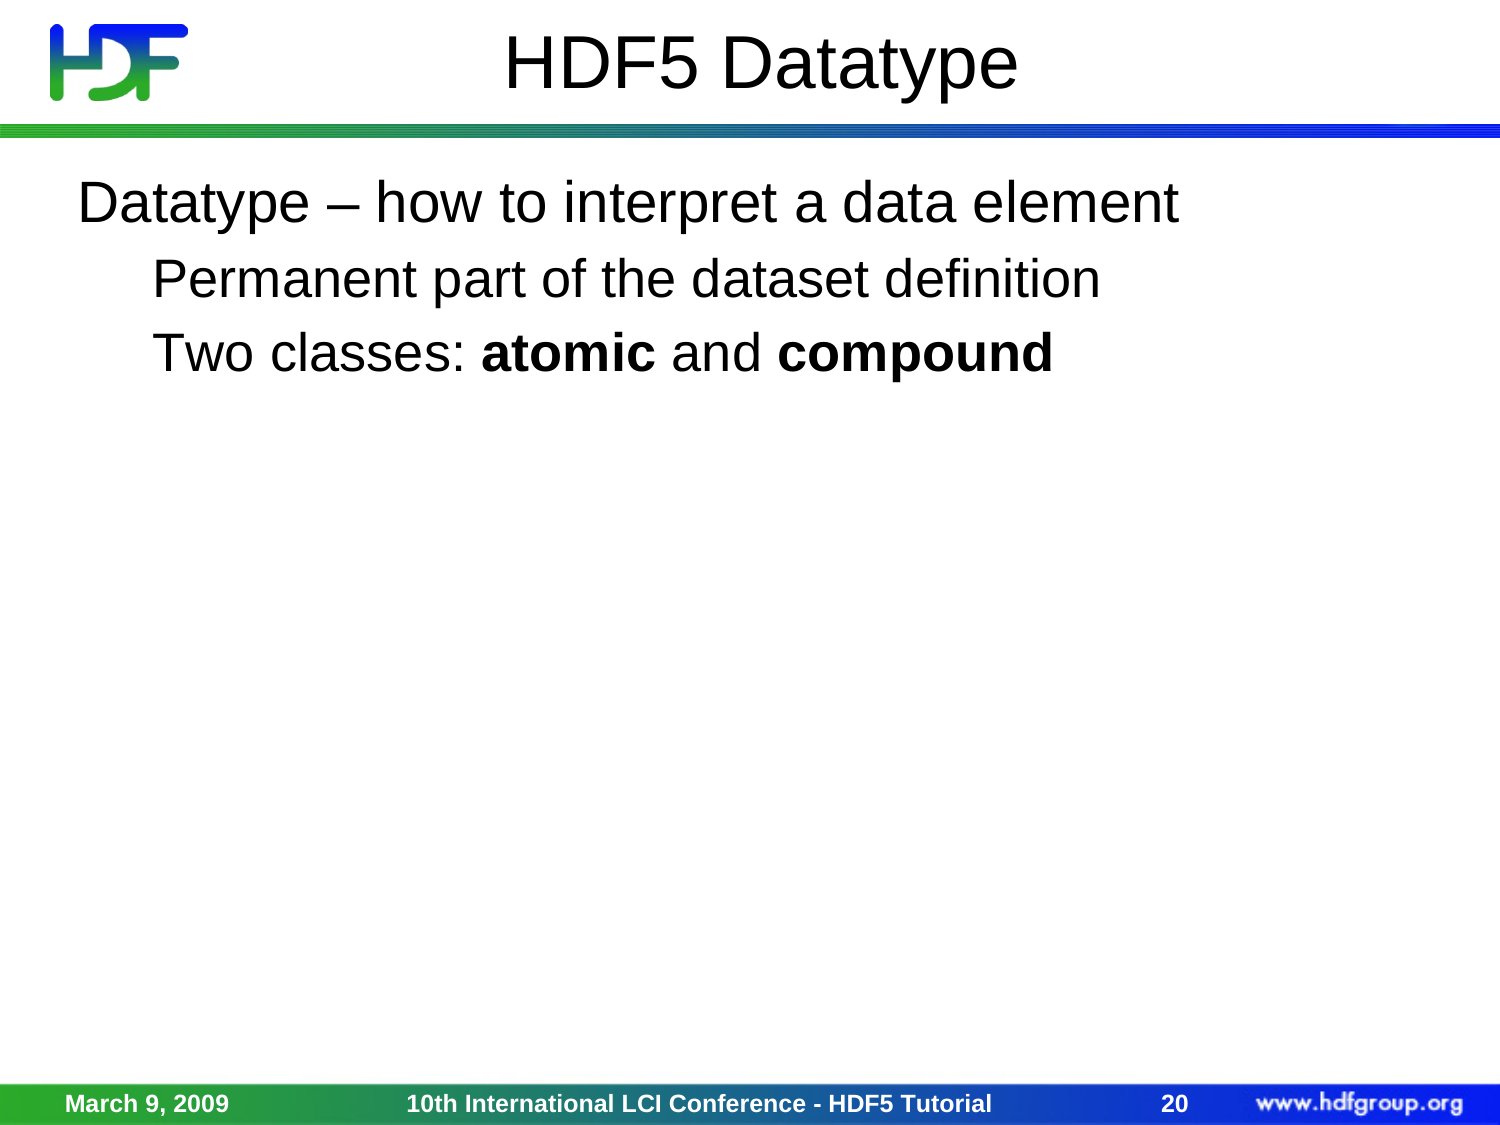

# HDF5 Datatype
Datatype – how to interpret a data element
Permanent part of the dataset definition
Two classes: atomic and compound
March 9, 2009
10th International LCI Conference - HDF5 Tutorial